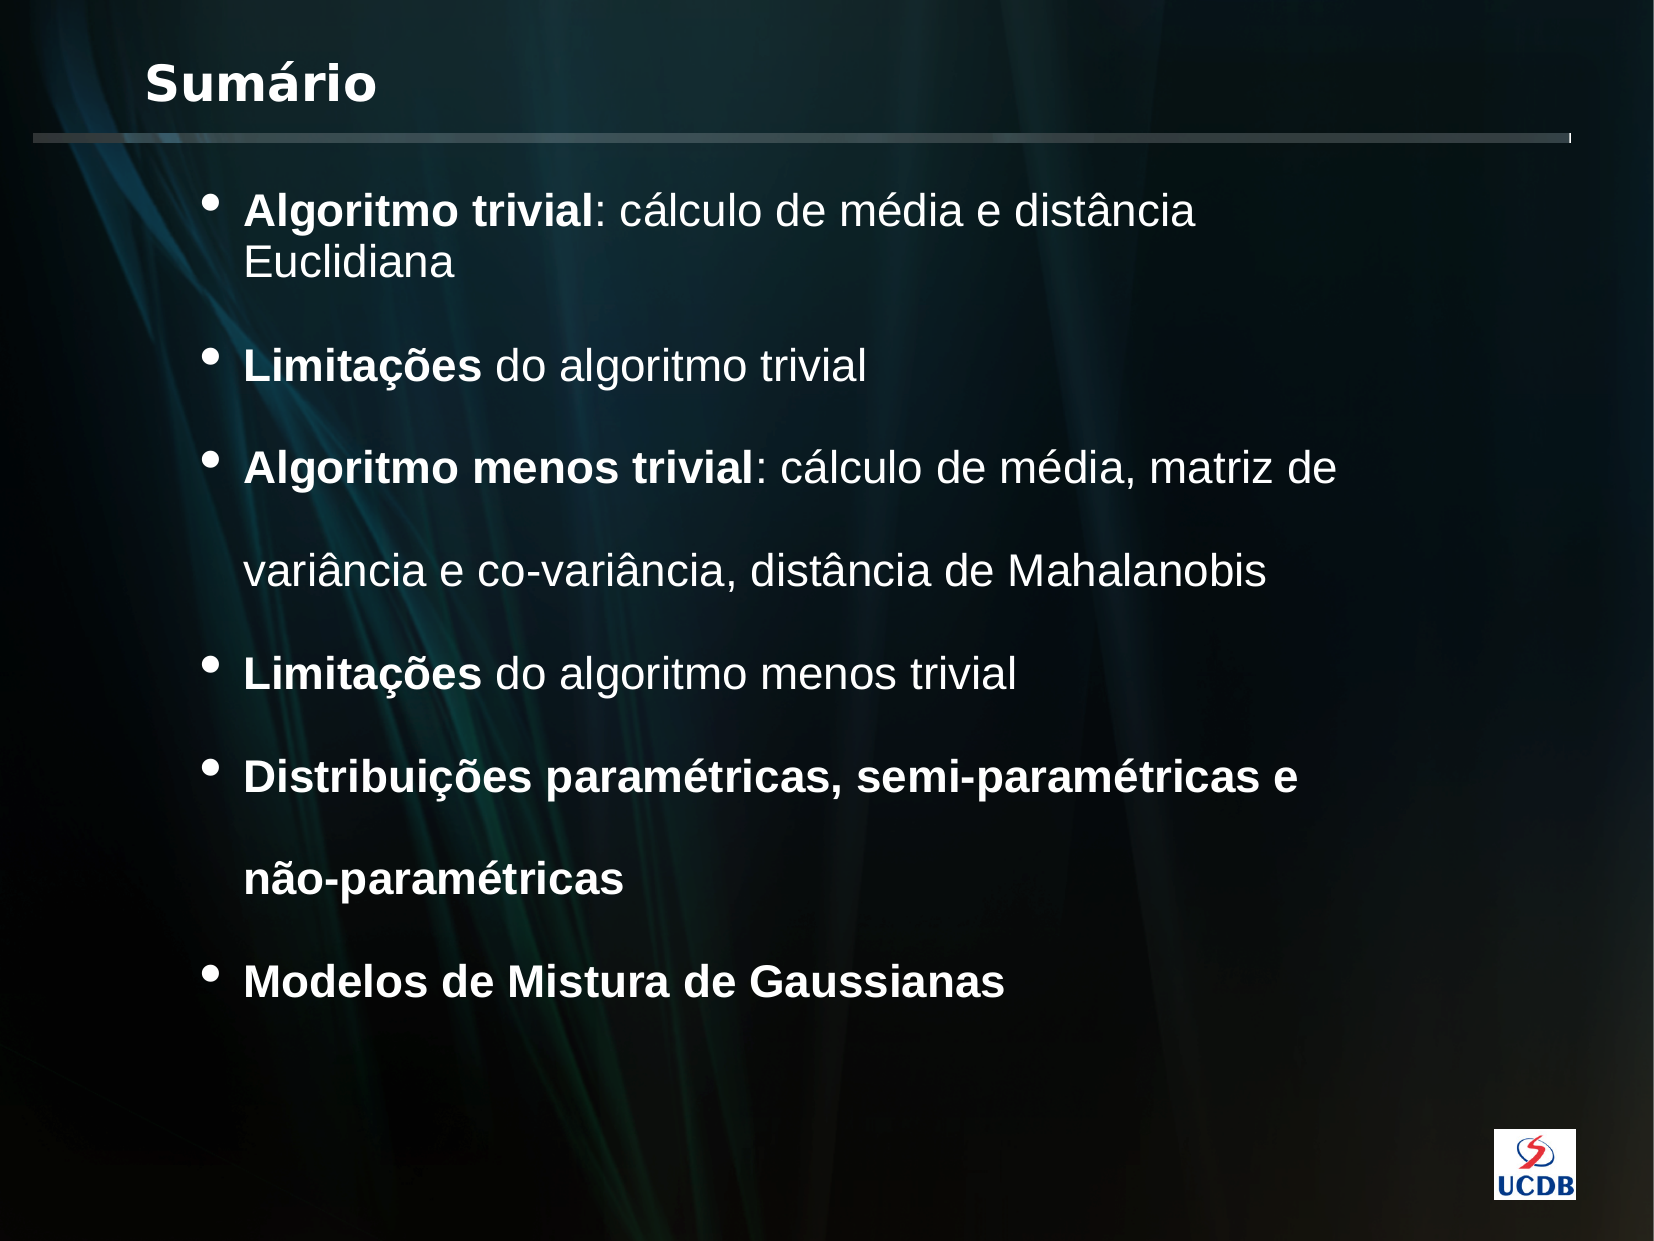

Sumário
Algoritmo trivial: cálculo de média e distância Euclidiana
Limitações do algoritmo trivial
Algoritmo menos trivial: cálculo de média, matriz de variância e co-variância, distância de Mahalanobis
Limitações do algoritmo menos trivial
Distribuições paramétricas, semi-paramétricas e não-paramétricas
Modelos de Mistura de Gaussianas